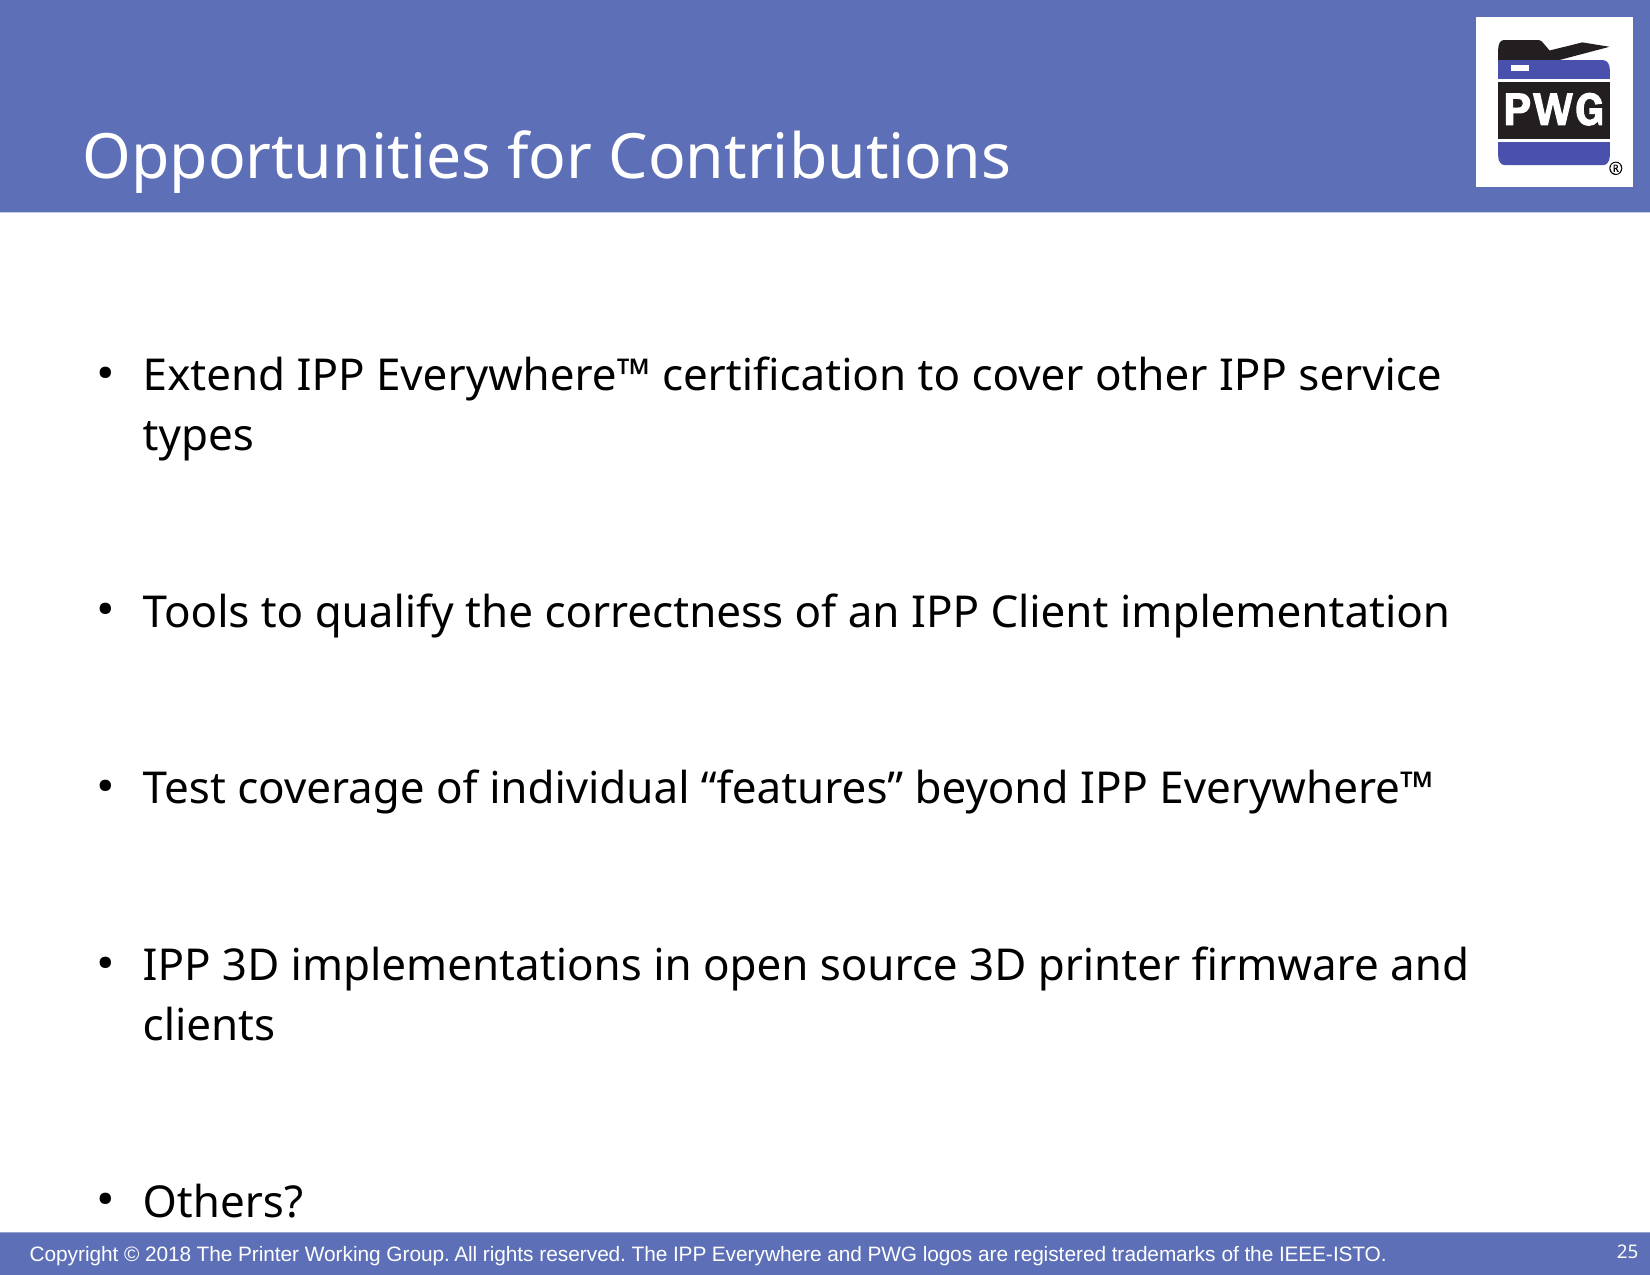

# Opportunities for Contributions
Extend IPP Everywhere™ certification to cover other IPP service types
Tools to qualify the correctness of an IPP Client implementation
Test coverage of individual “features” beyond IPP Everywhere™
IPP 3D implementations in open source 3D printer firmware and clients
Others?